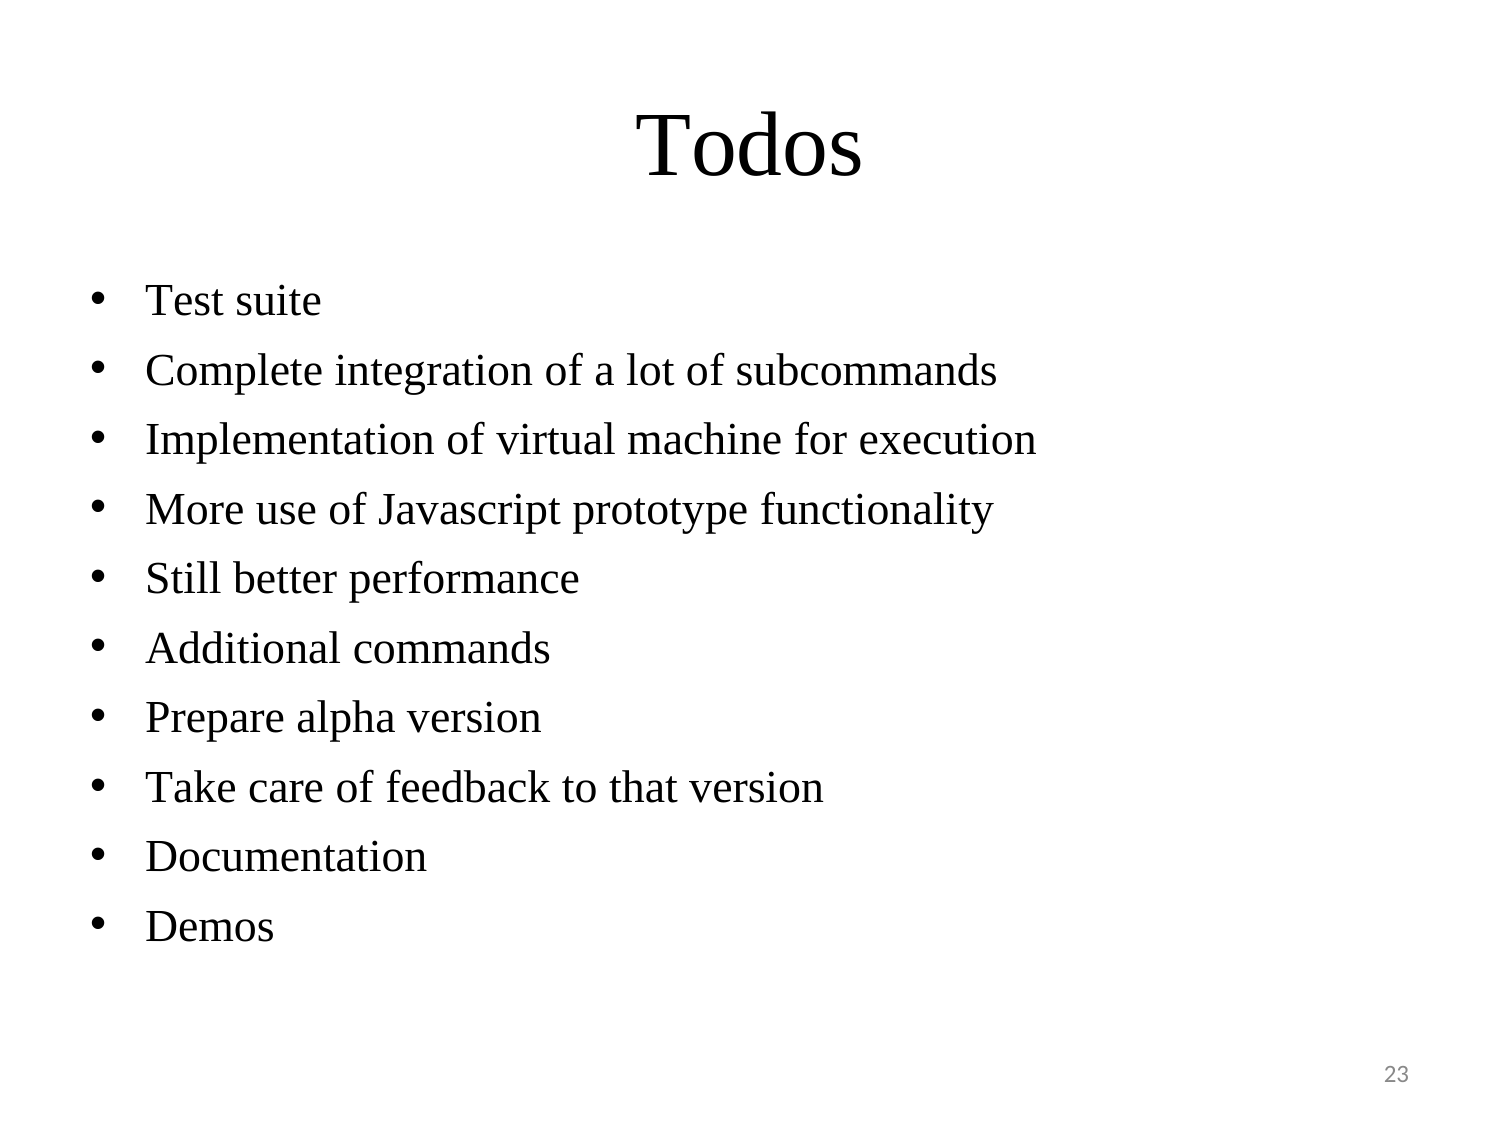

Todos‏
Test suite
Complete integration of a lot of subcommands
Implementation of virtual machine for execution
More use of Javascript prototype functionality
Still better performance
Additional commands
Prepare alpha version
Take care of feedback to that version
Documentation
Demos
23